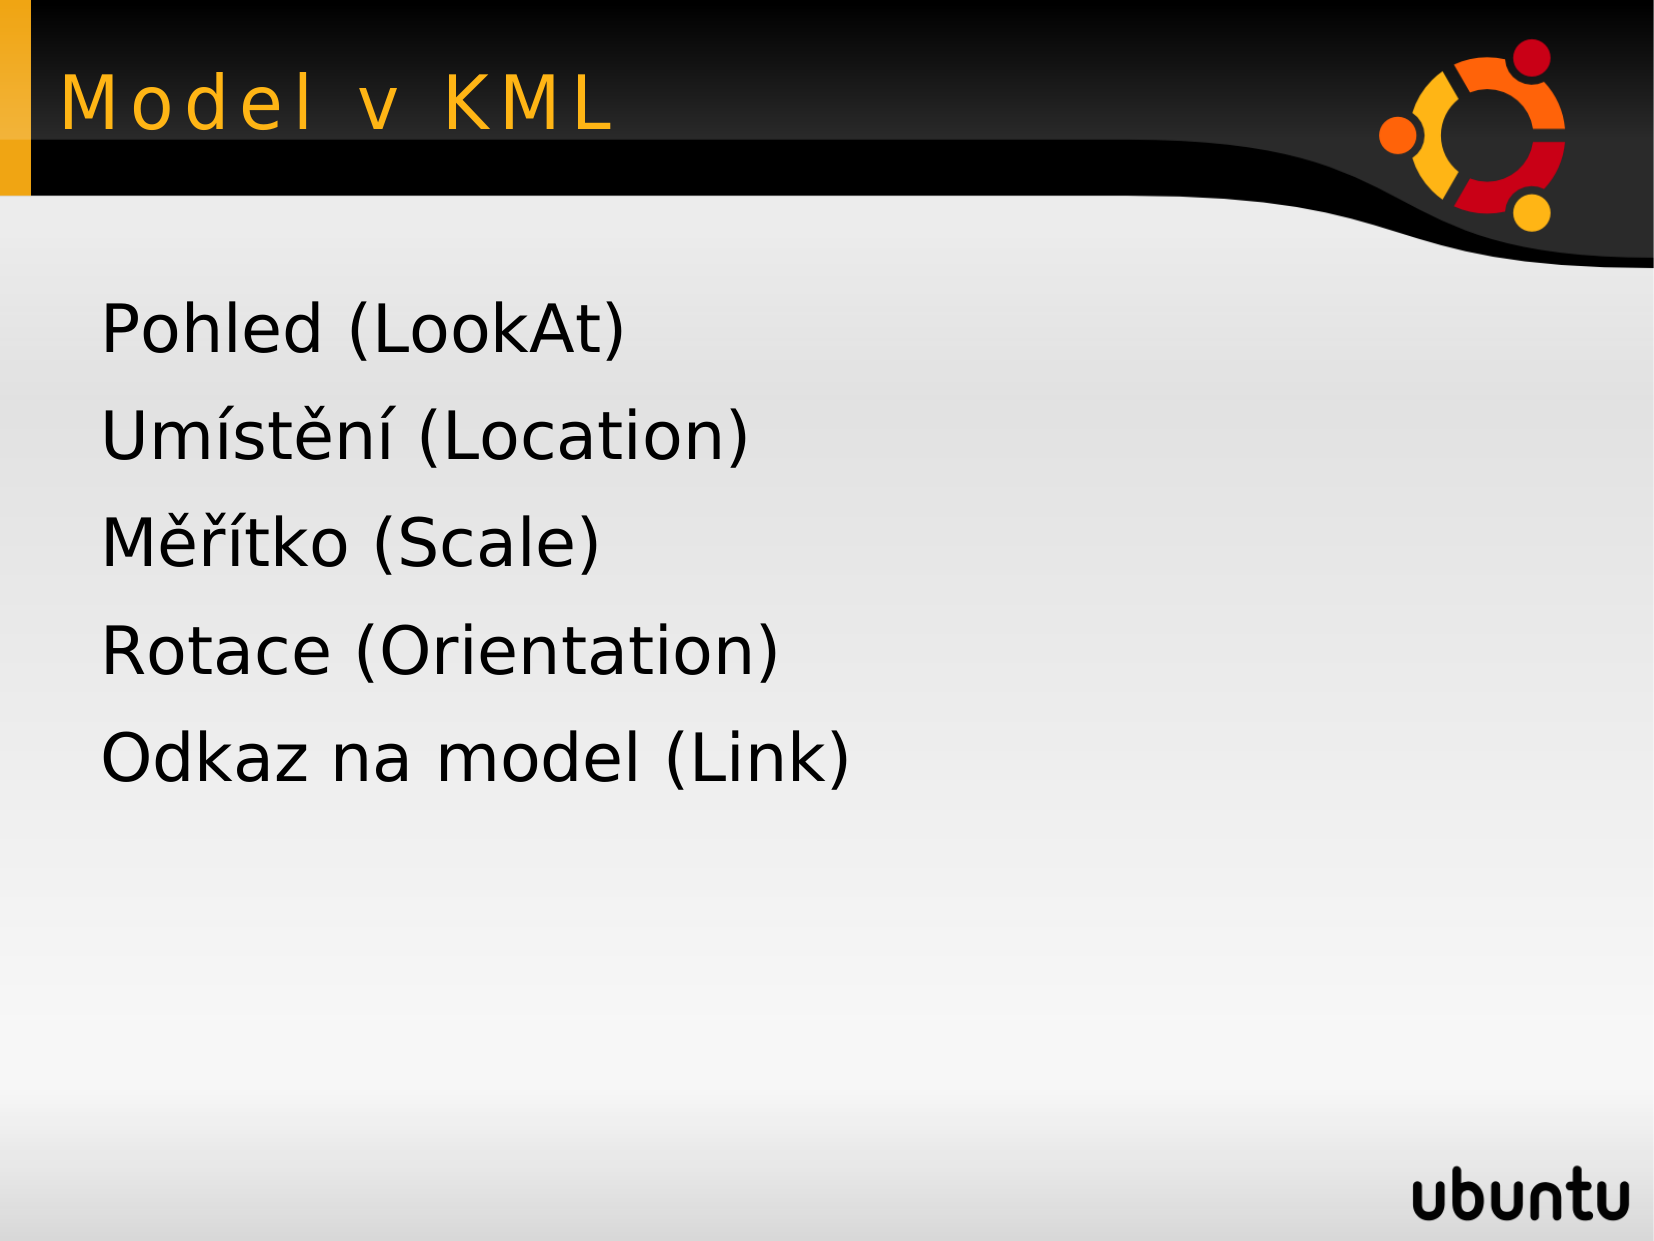

# Model v KML
Pohled (LookAt)
Umístění (Location)
Měřítko (Scale)
Rotace (Orientation)
Odkaz na model (Link)